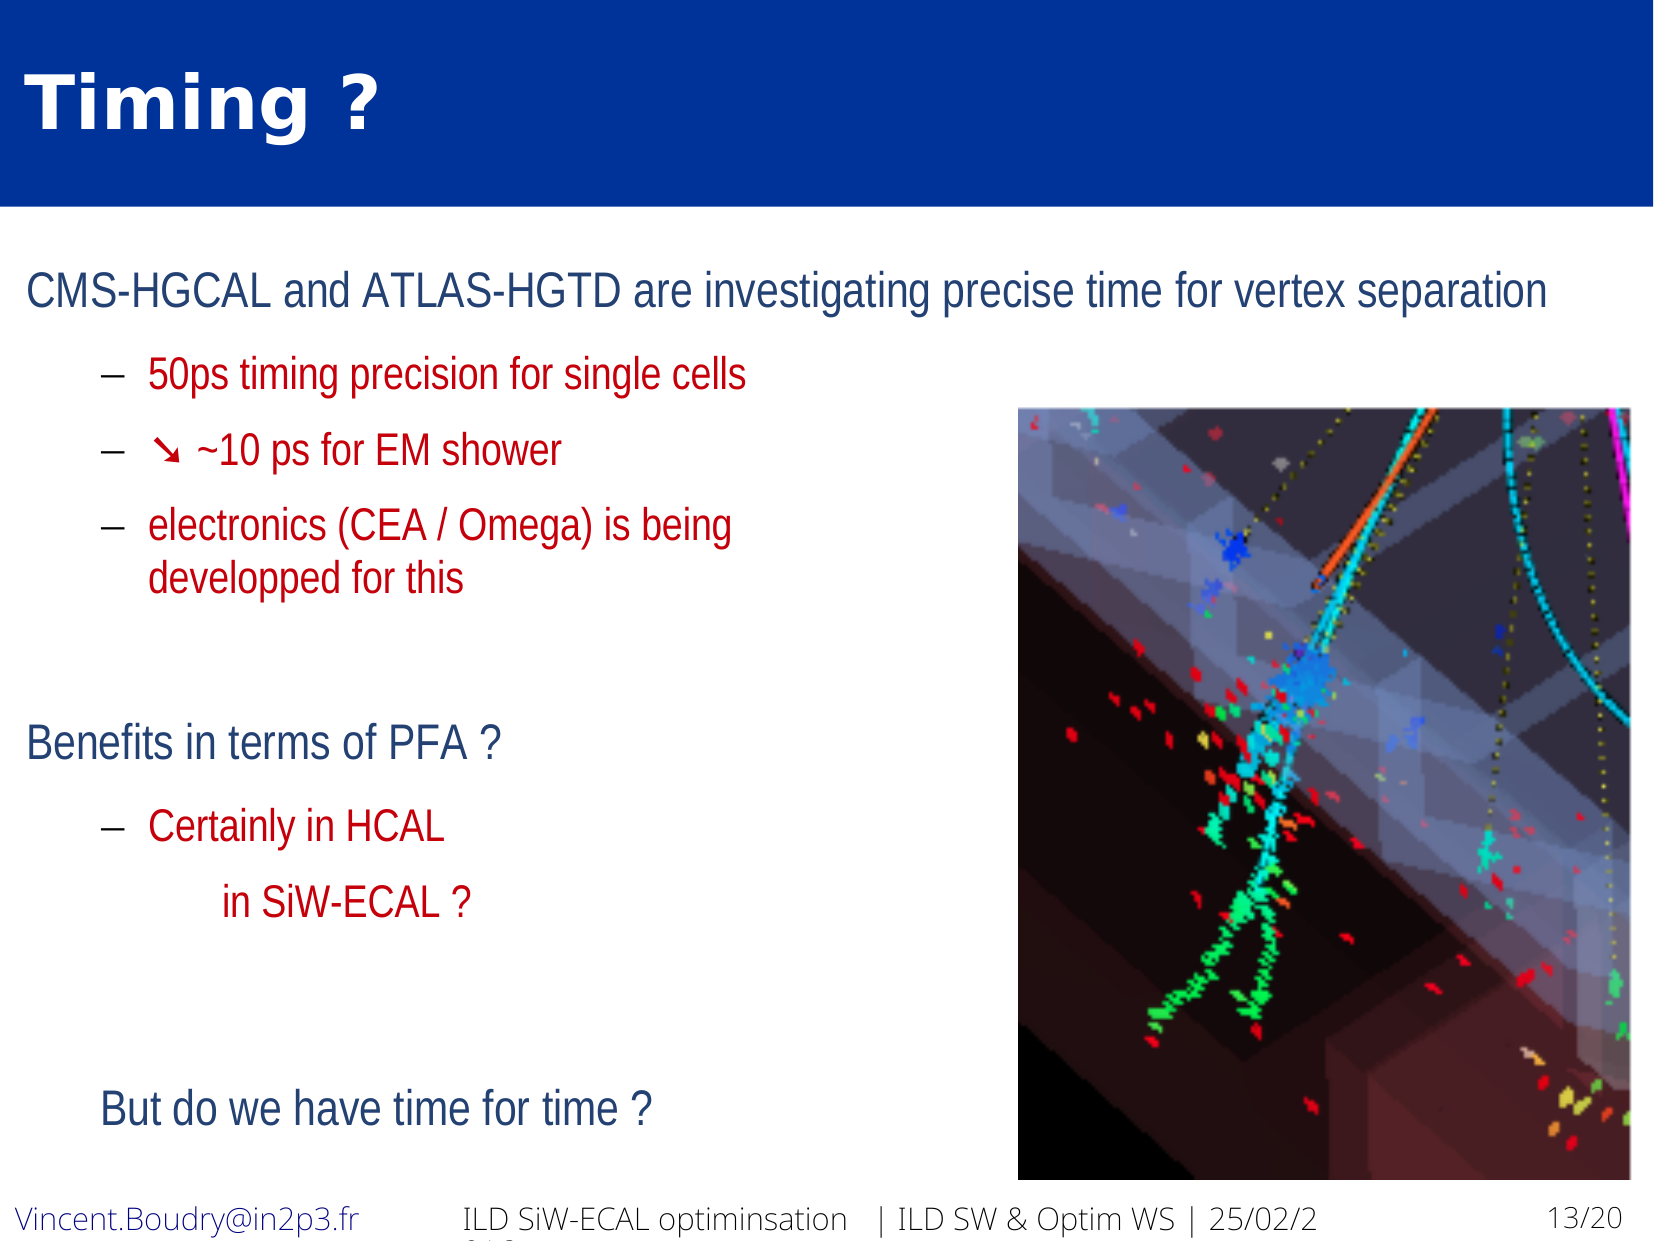

# Timing ?
CMS-HGCAL and ATLAS-HGTD are investigating precise time for vertex separation
50ps timing precision for single cells
➘ ~10 ps for EM shower
electronics (CEA / Omega) is being
developped for this
Benefits in terms of PFA ?
Certainly in HCAL
	in SiW-ECAL ?
 	But do we have time for time ?
ILD SiW-ECAL optiminsation | ILD SW & Optim WS | 25/02/2016
13